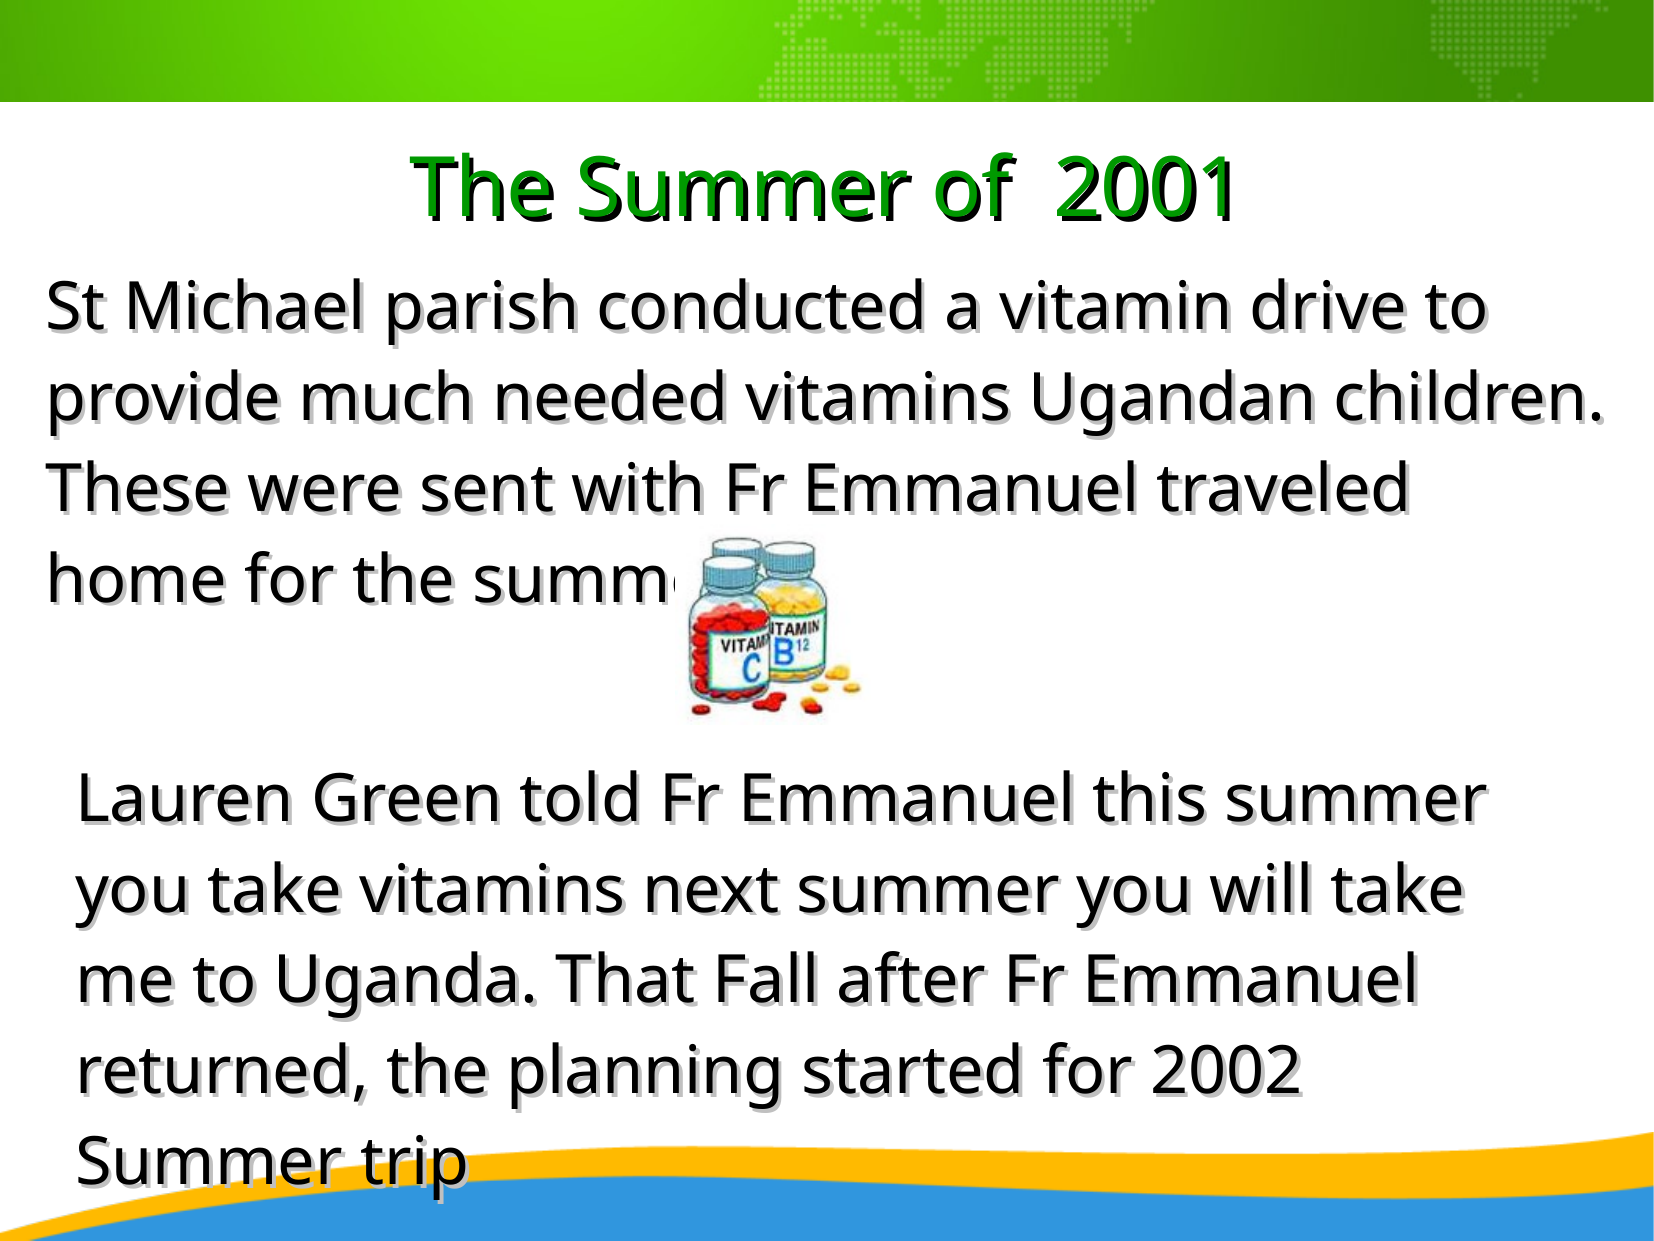

# The Summer of 2001
St Michael parish conducted a vitamin drive to provide much needed vitamins Ugandan children. These were sent with Fr Emmanuel traveled home for the summer.
Lauren Green told Fr Emmanuel this summer you take vitamins next summer you will take me to Uganda. That Fall after Fr Emmanuel returned, the planning started for 2002 Summer trip